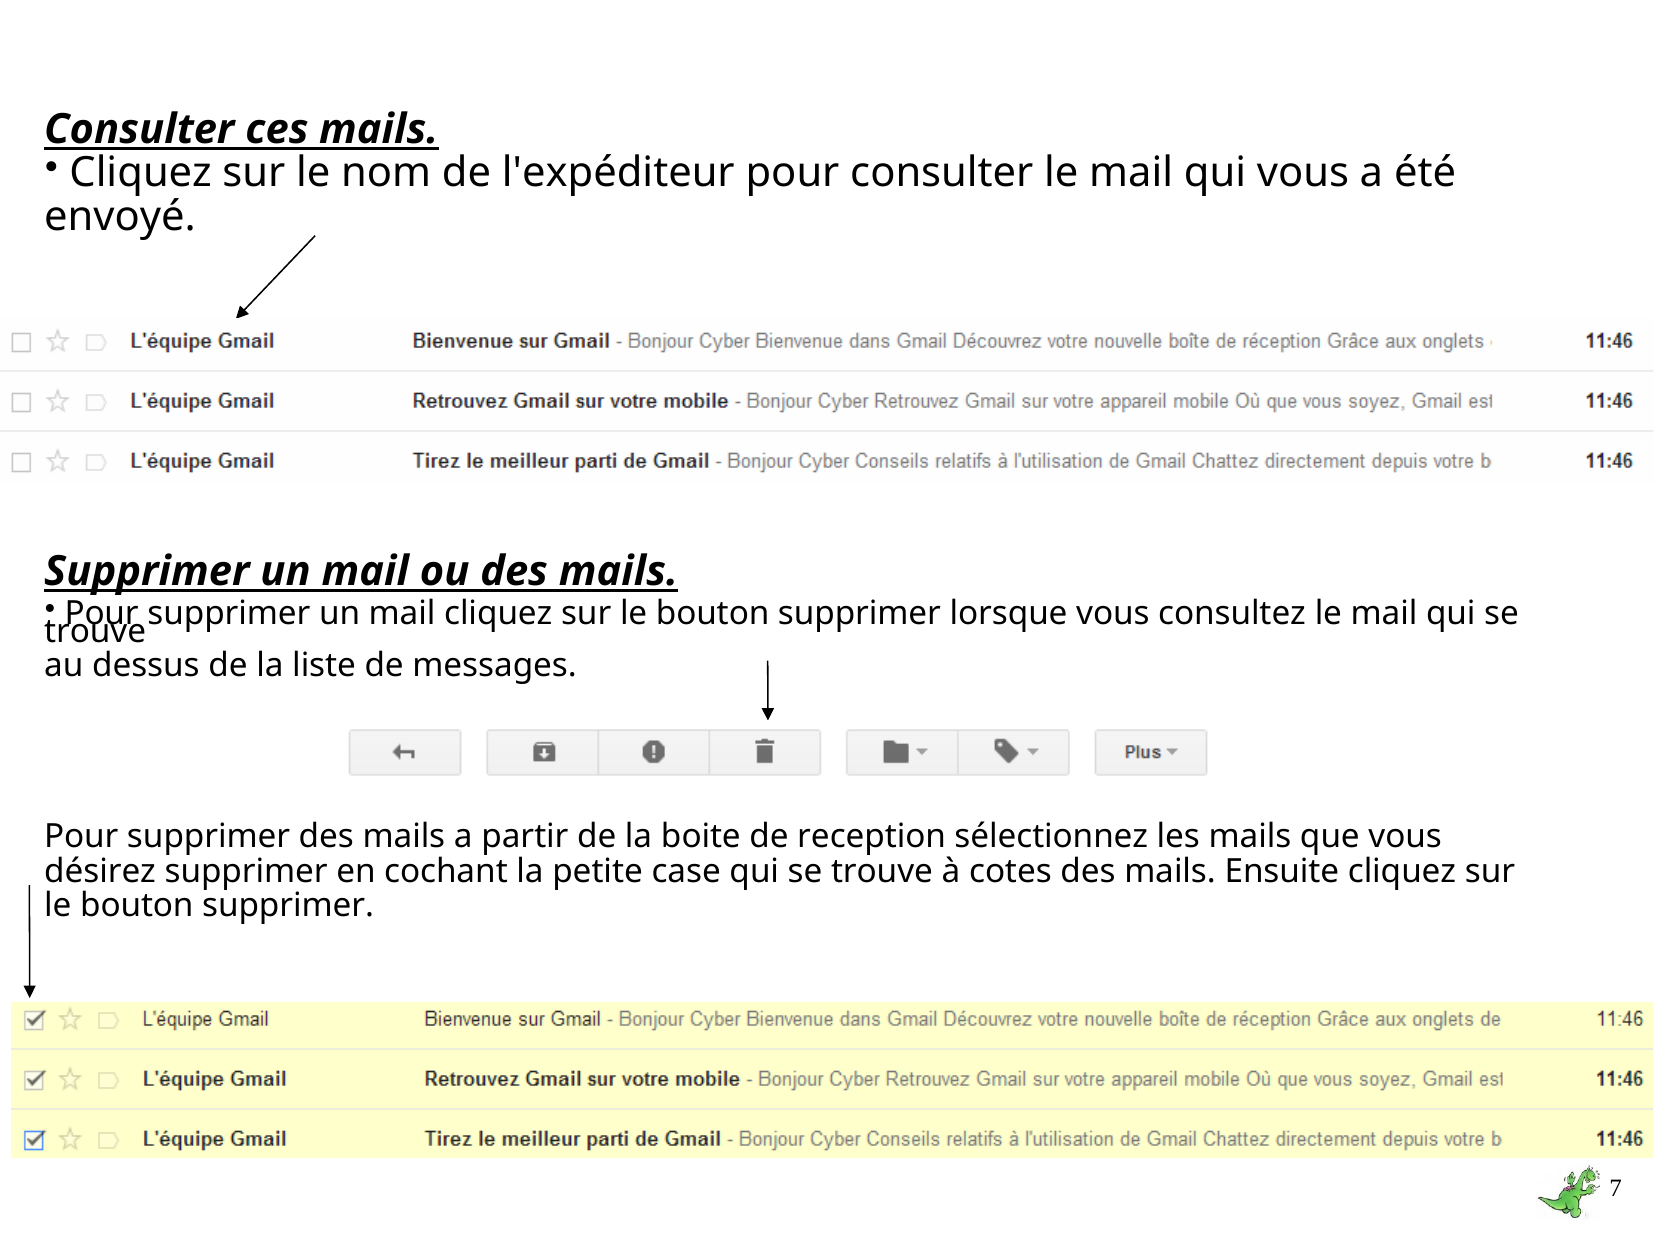

Consulter ces mails.
 Cliquez sur le nom de l'expéditeur pour consulter le mail qui vous a été
envoyé.
Supprimer un mail ou des mails.
 Pour supprimer un mail cliquez sur le bouton supprimer lorsque vous consultez le mail qui se trouve
au dessus de la liste de messages.
Pour supprimer des mails a partir de la boite de reception sélectionnez les mails que vous
désirez supprimer en cochant la petite case qui se trouve à cotes des mails. Ensuite cliquez sur
le bouton supprimer.
7